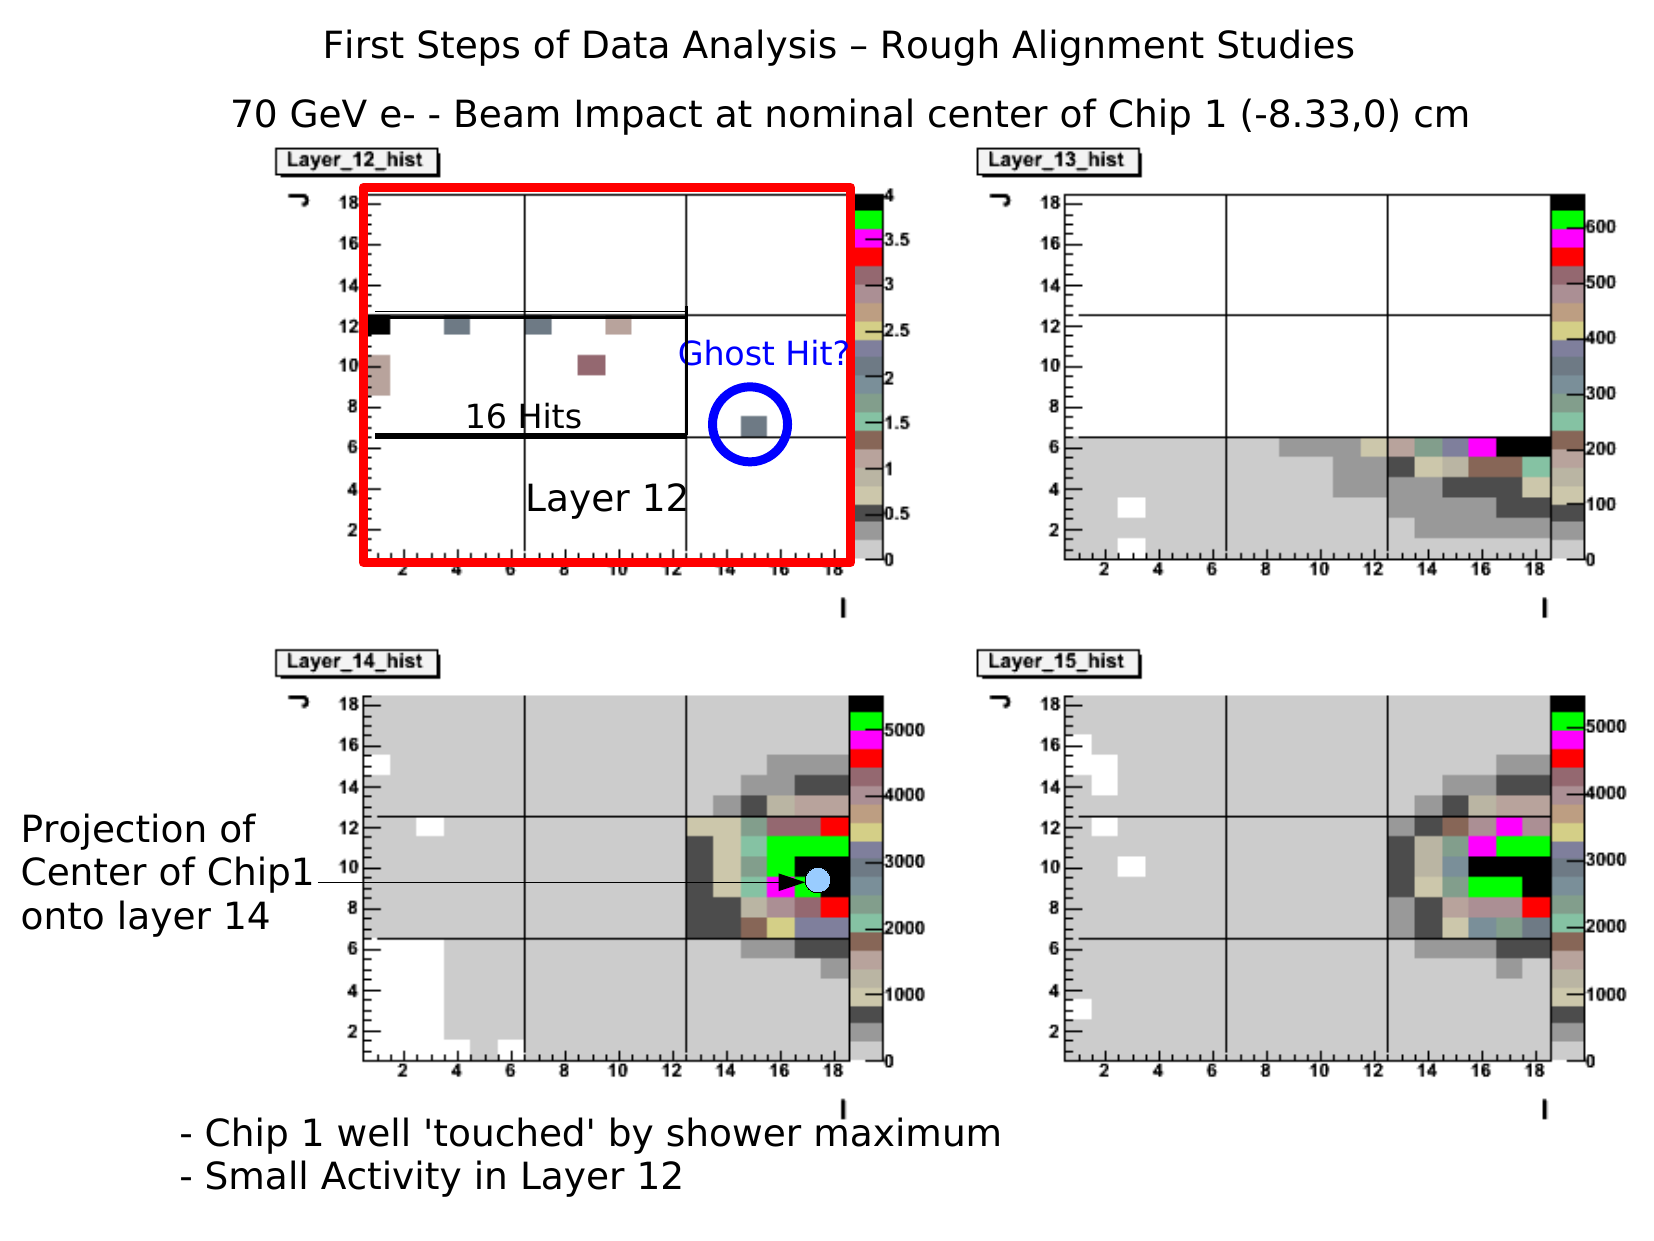

First Steps of Data Analysis – Rough Alignment Studies
70 GeV e- - Beam Impact at nominal center of Chip 1 (-8.33,0) cm
Ghost Hit?
16 Hits
Layer 12
Projection of
Center of Chip1
onto layer 14
- Chip 1 well 'touched' by shower maximum
- Small Activity in Layer 12